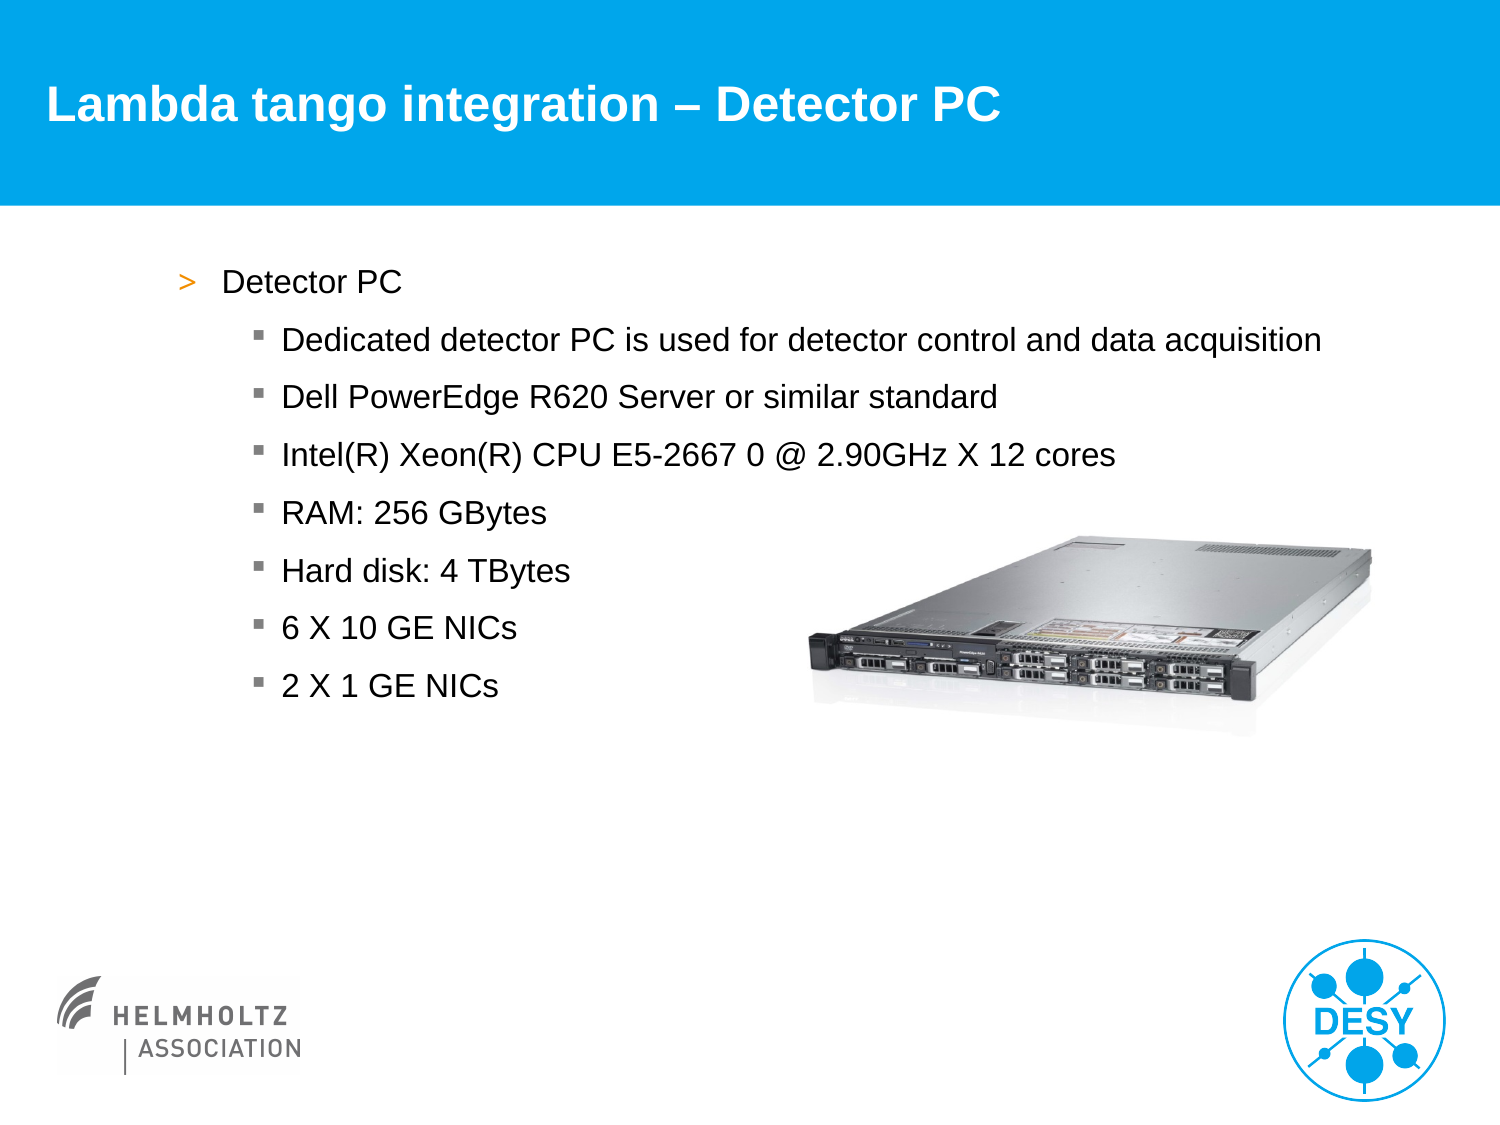

# Lambda tango integration – Detector PC
Detector PC
Dedicated detector PC is used for detector control and data acquisition
Dell PowerEdge R620 Server or similar standard
Intel(R) Xeon(R) CPU E5-2667 0 @ 2.90GHz X 12 cores
RAM: 256 GBytes
Hard disk: 4 TBytes
6 X 10 GE NICs
2 X 1 GE NICs